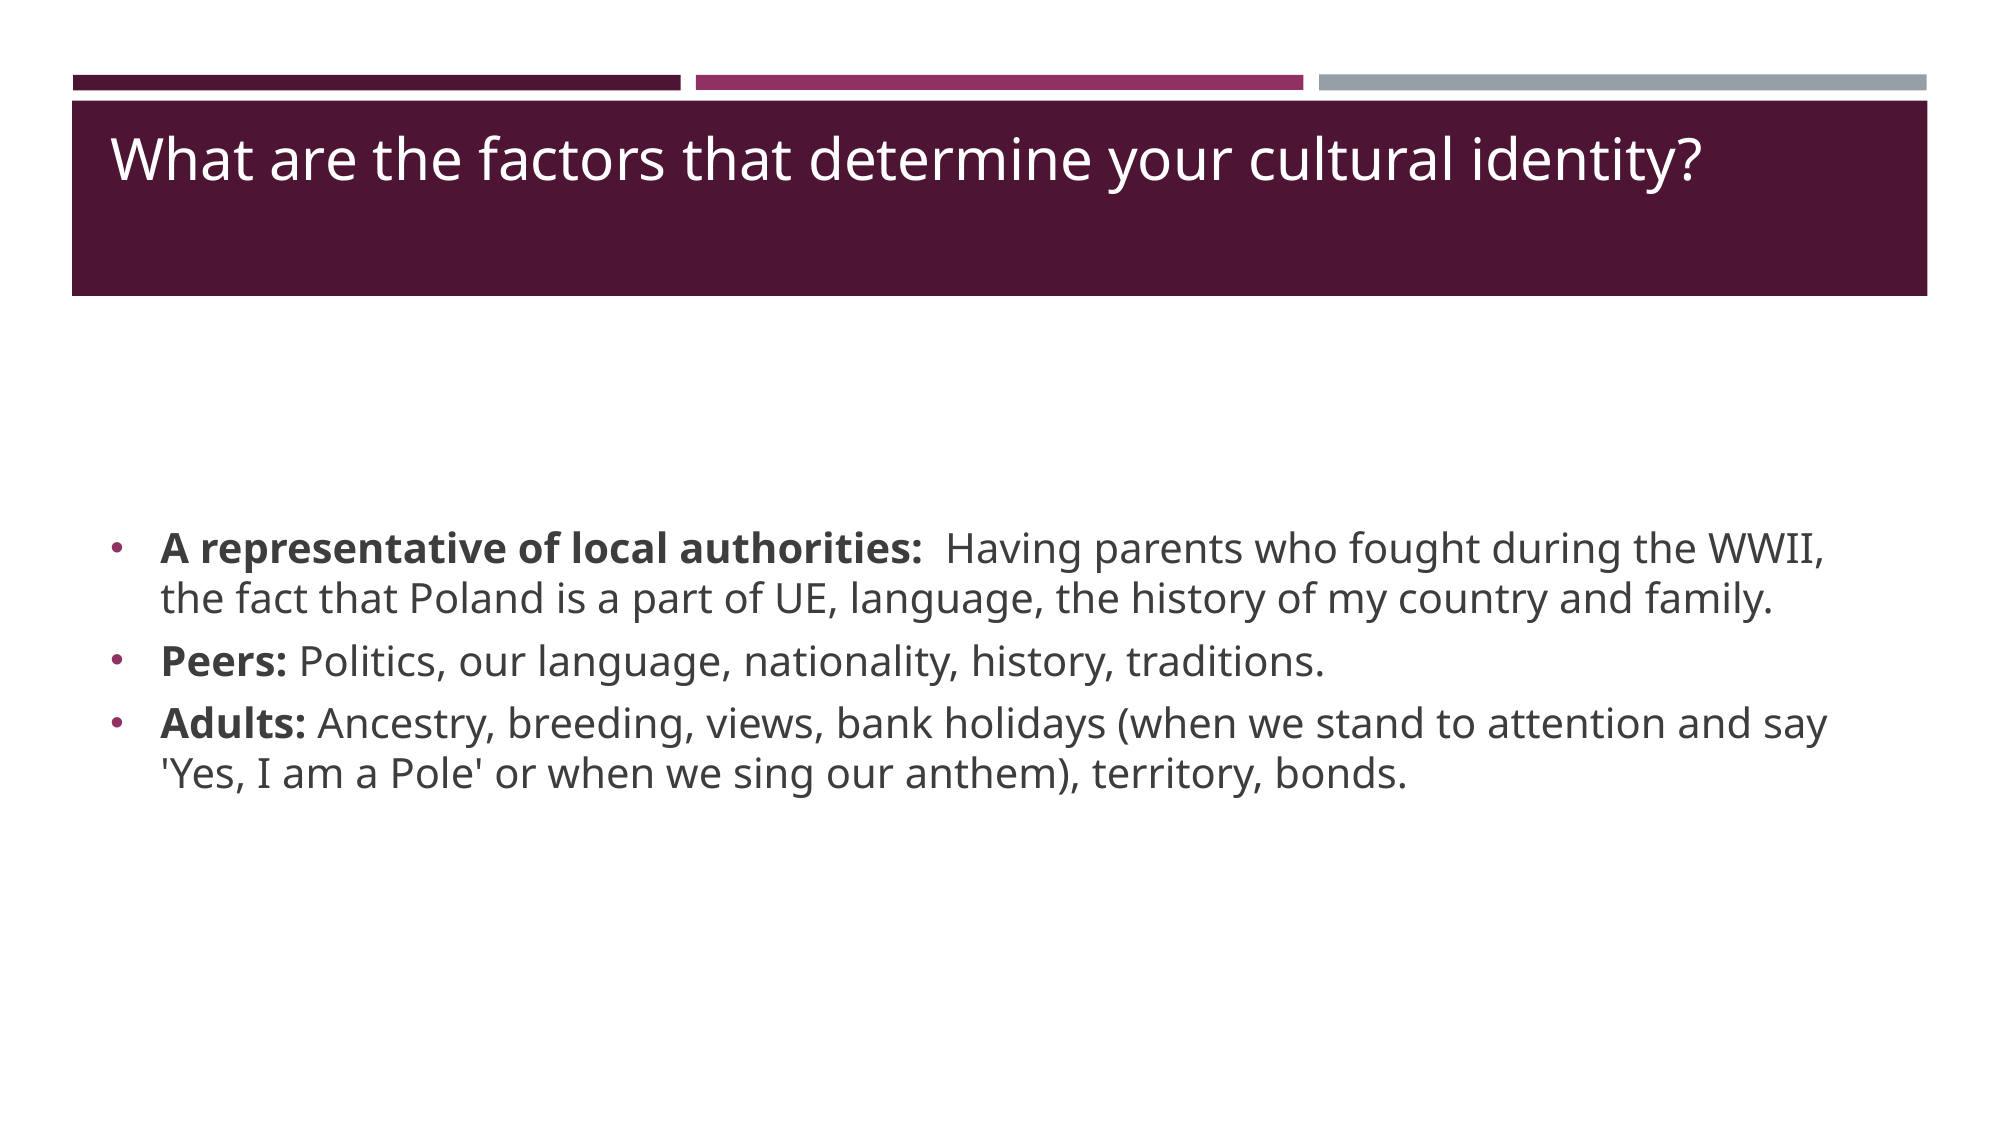

# What are the factors that determine your cultural identity?
A representative of local authorities:  Having parents who fought during the WWII, the fact that Poland is a part of UE, language, the history of my country and family.
Peers: Politics, our language, nationality, history, traditions.
Adults: Ancestry, breeding, views, bank holidays (when we stand to attention and say 'Yes, I am a Pole' or when we sing our anthem), territory, bonds.